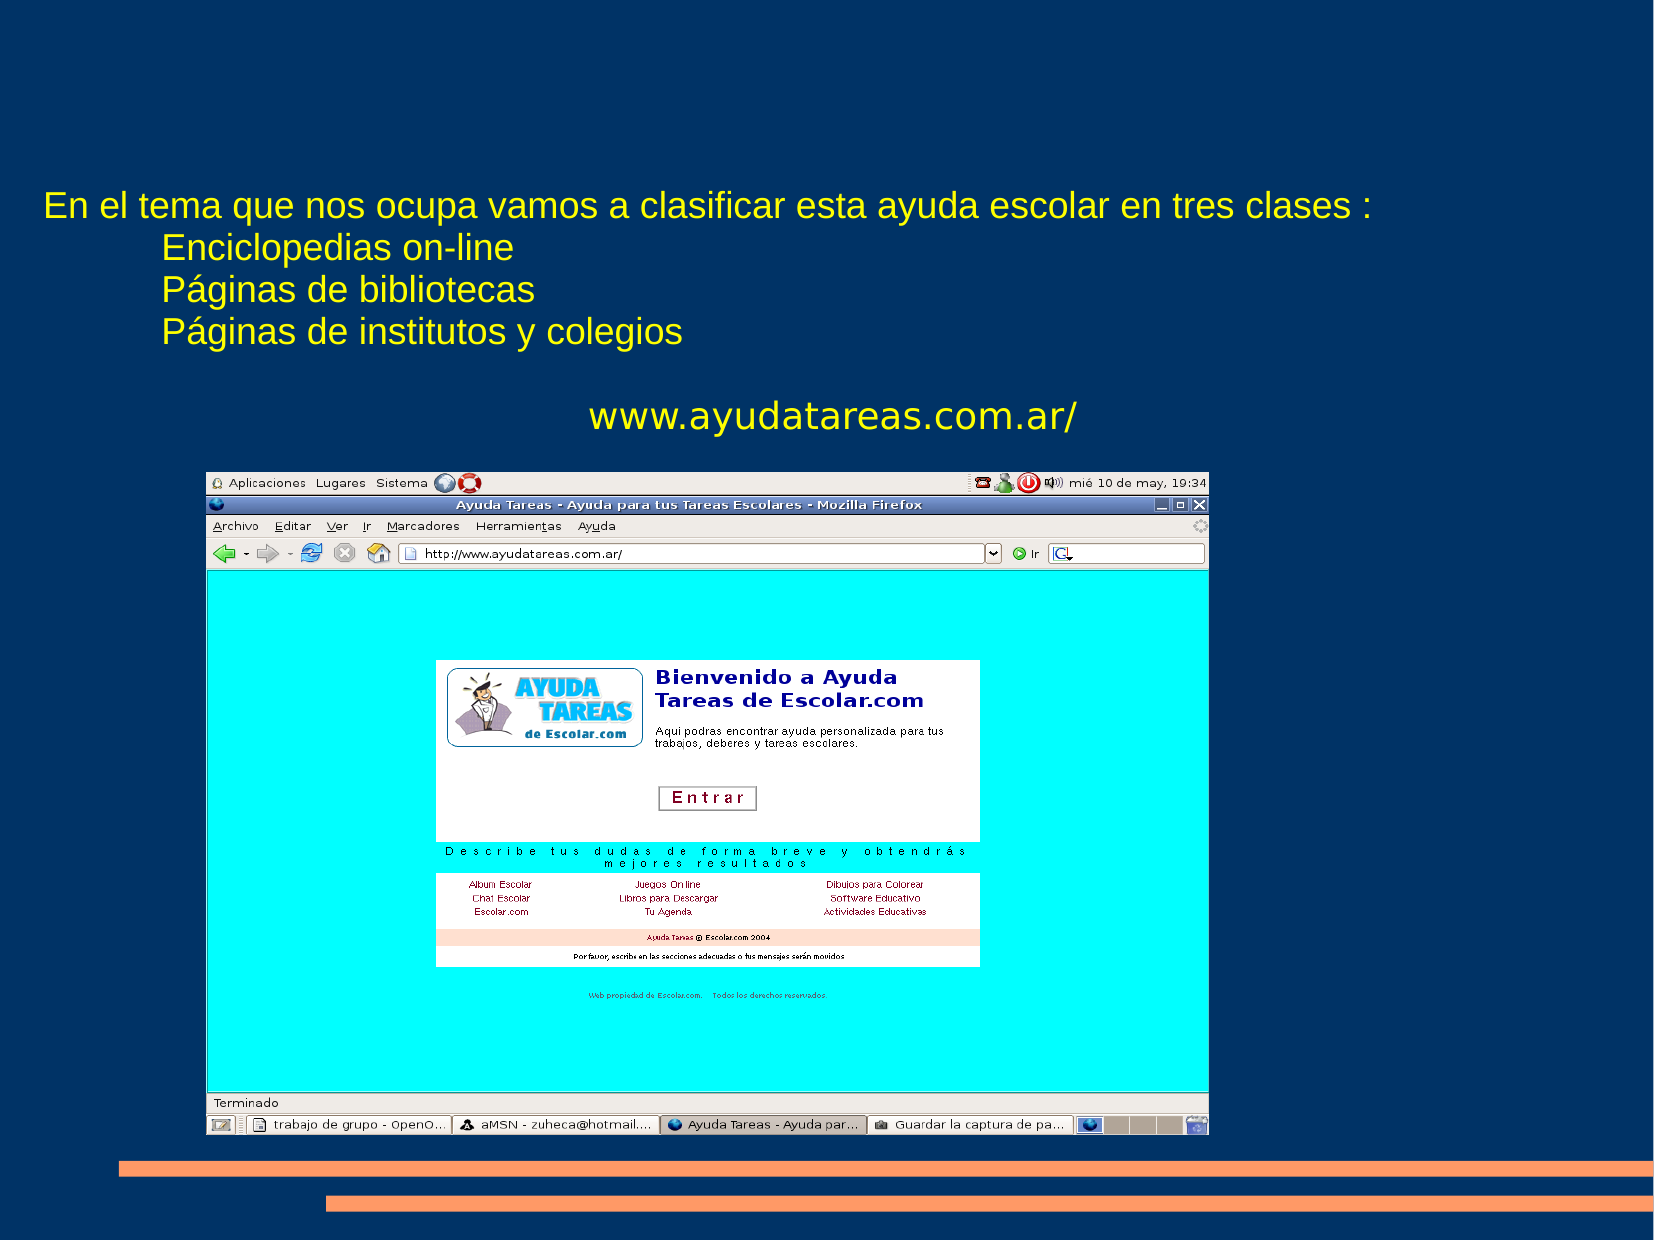

En el tema que nos ocupa vamos a clasificar esta ayuda escolar en tres clases :
Enciclopedias on-line
Páginas de bibliotecas
Páginas de institutos y colegios
 www.ayudatareas.com.ar/